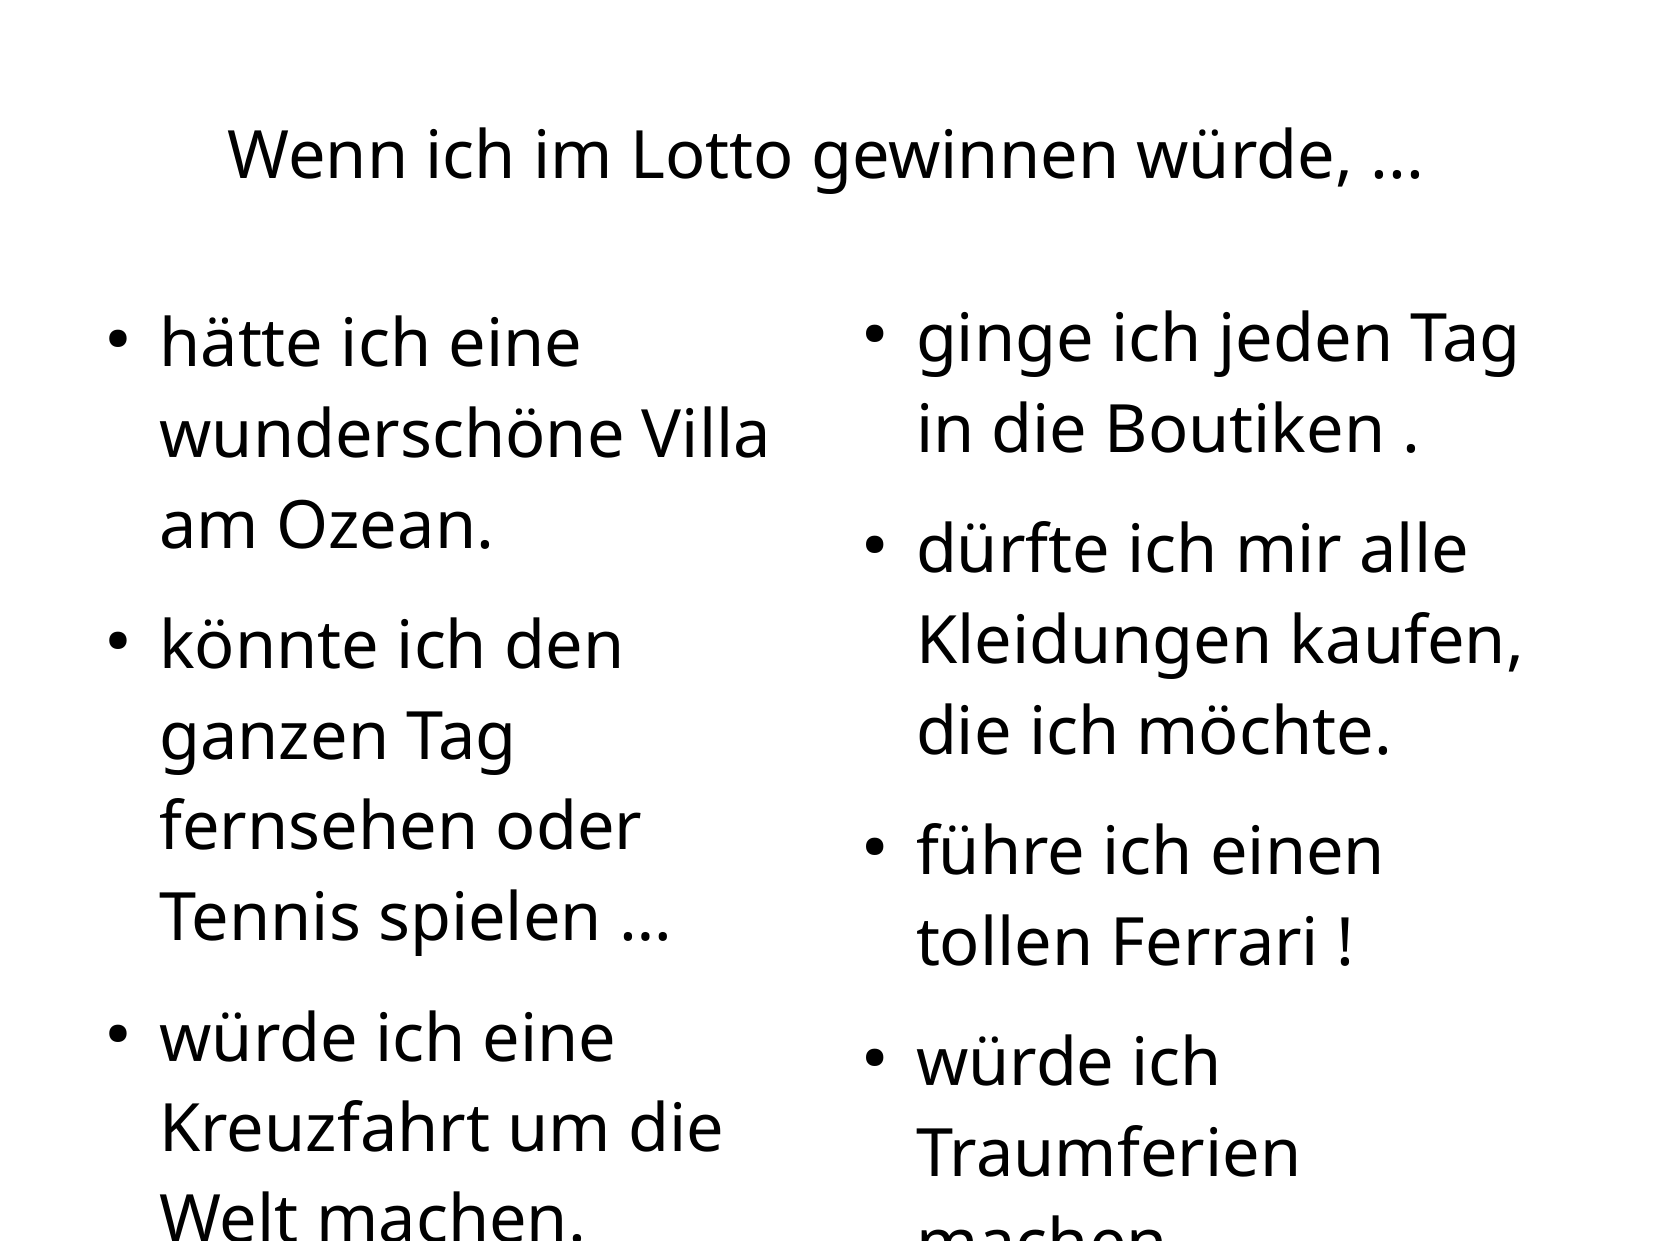

Wenn ich im Lotto gewinnen würde, ...
ginge ich jeden Tag in die Boutiken .
dürfte ich mir alle Kleidungen kaufen, die ich möchte.
führe ich einen tollen Ferrari !
würde ich Traumferien machen.
# hätte ich eine wunderschöne Villa am Ozean.
könnte ich den ganzen Tag fernsehen oder Tennis spielen …
würde ich eine Kreuzfahrt um die Welt machen.